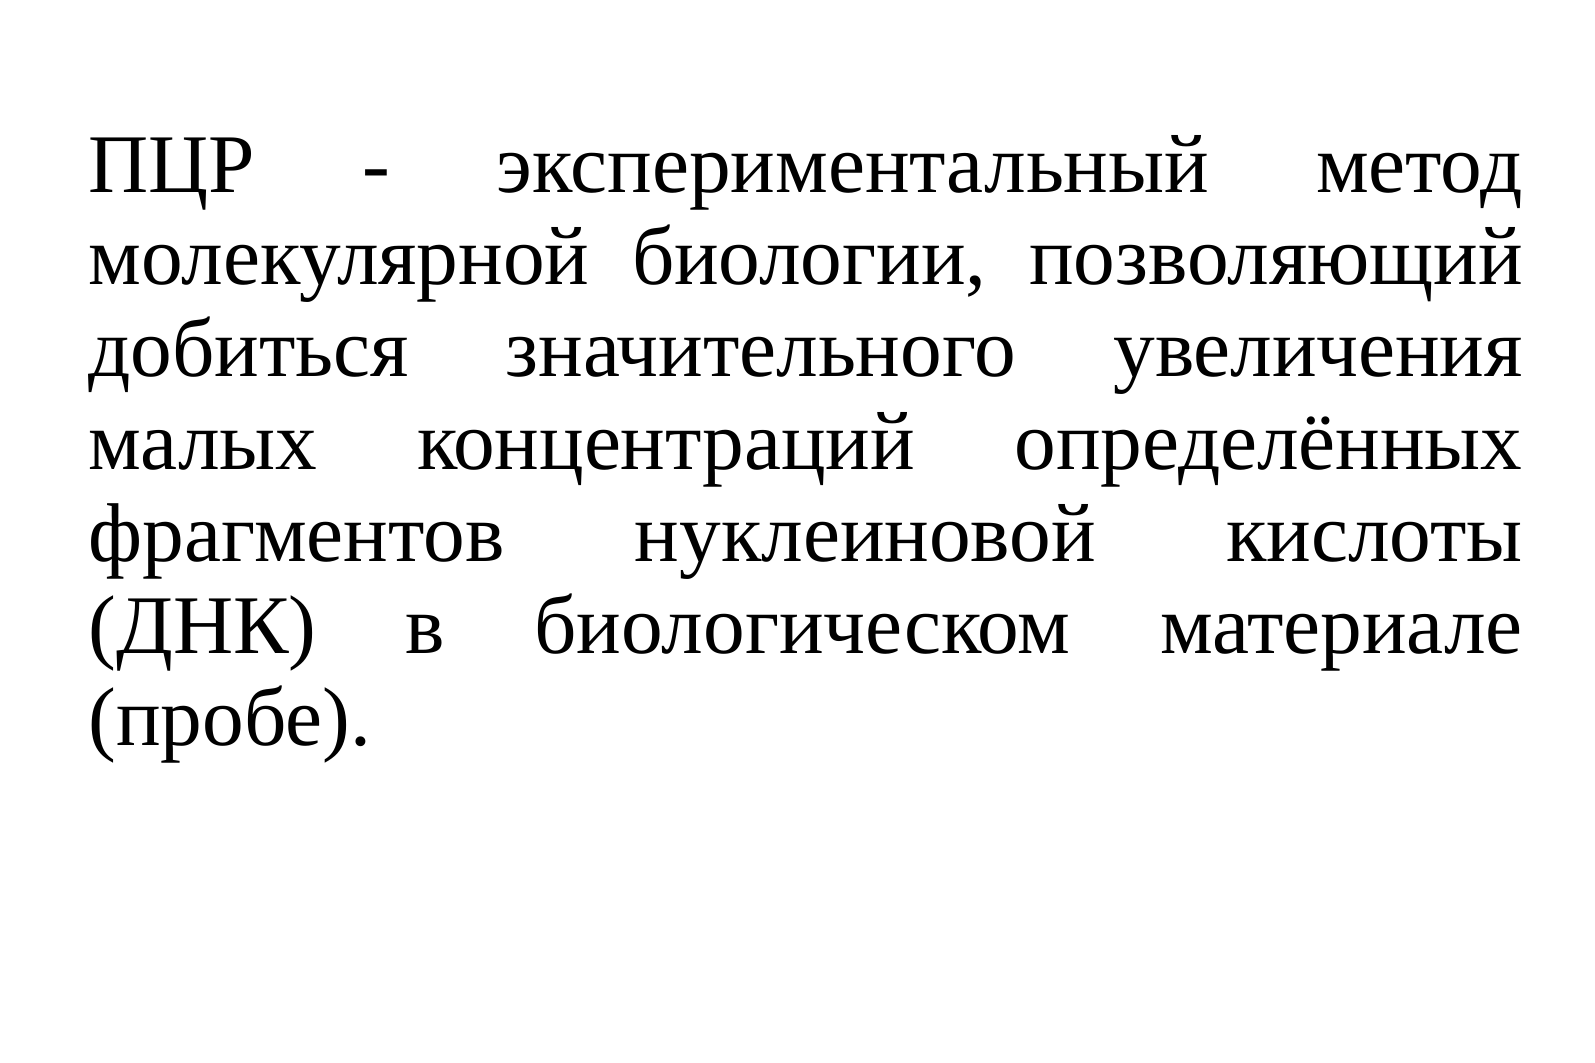

# ПЦР - экспериментальный метод молекулярной биологии, позволяющий добиться значительного увеличения малых концентраций определённых фрагментов нуклеиновой кислоты (ДНК) в биологическом материале (пробе).